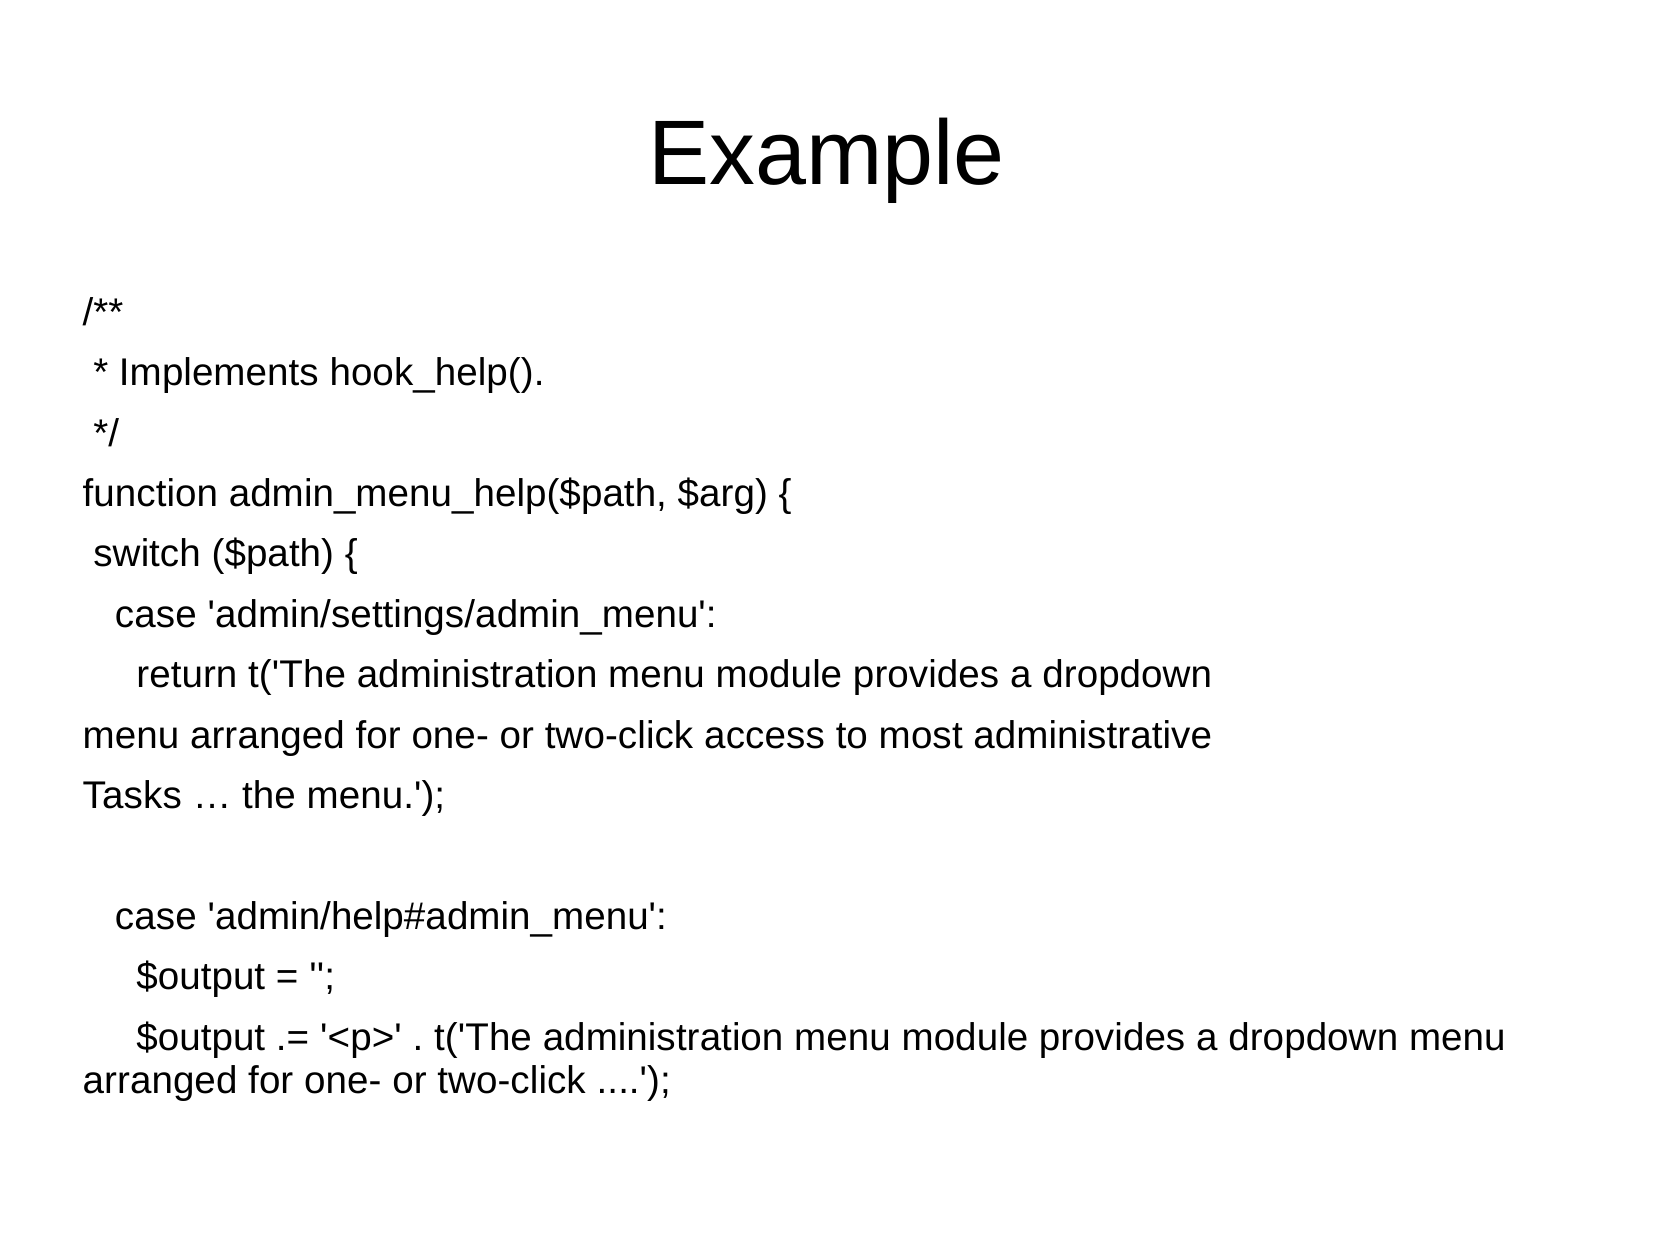

# Example
/**
 * Implements hook_help().
 */
function admin_menu_help($path, $arg) {
 switch ($path) {
 case 'admin/settings/admin_menu':
 return t('The administration menu module provides a dropdown
menu arranged for one- or two-click access to most administrative
Tasks … the menu.');
 case 'admin/help#admin_menu':
 $output = '';
 $output .= '<p>' . t('The administration menu module provides a dropdown menu arranged for one- or two-click ....');